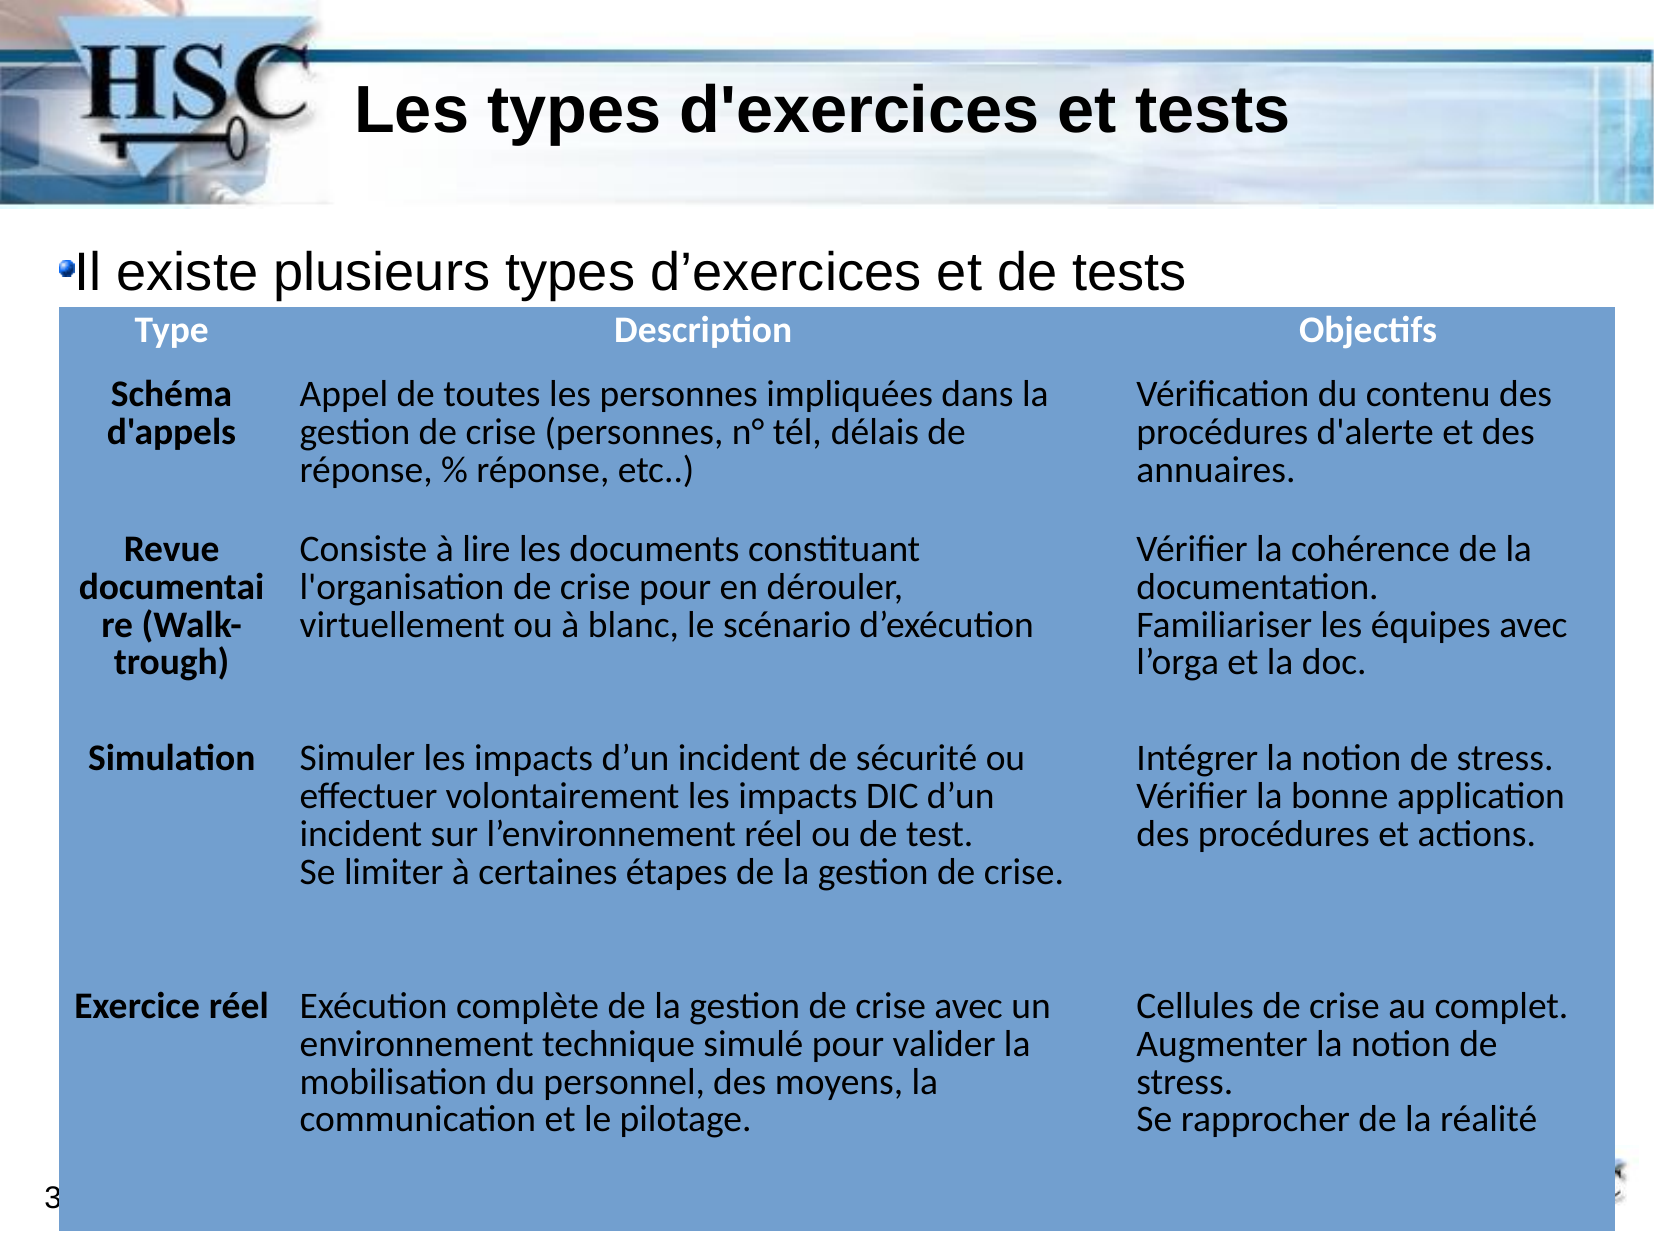

# Les types d'exercices et tests
Il existe plusieurs types d’exercices et de tests
| Type | Description | Objectifs |
| --- | --- | --- |
| Schéma d'appels | Appel de toutes les personnes impliquées dans la gestion de crise (personnes, n° tél, délais de réponse, % réponse, etc..) | Vérification du contenu des procédures d'alerte et des annuaires. |
| Revue documentaire (Walk-trough) | Consiste à lire les documents constituant l'organisation de crise pour en dérouler, virtuellement ou à blanc, le scénario d’exécution | Vérifier la cohérence de la documentation. Familiariser les équipes avec l’orga et la doc. |
| Simulation | Simuler les impacts d’un incident de sécurité ou effectuer volontairement les impacts DIC d’un incident sur l’environnement réel ou de test. Se limiter à certaines étapes de la gestion de crise. | Intégrer la notion de stress. Vérifier la bonne application des procédures et actions. |
| Exercice réel | Exécution complète de la gestion de crise avec un environnement technique simulé pour valider la mobilisation du personnel, des moyens, la communication et le pilotage. | Cellules de crise au complet. Augmenter la notion de stress. Se rapprocher de la réalité |